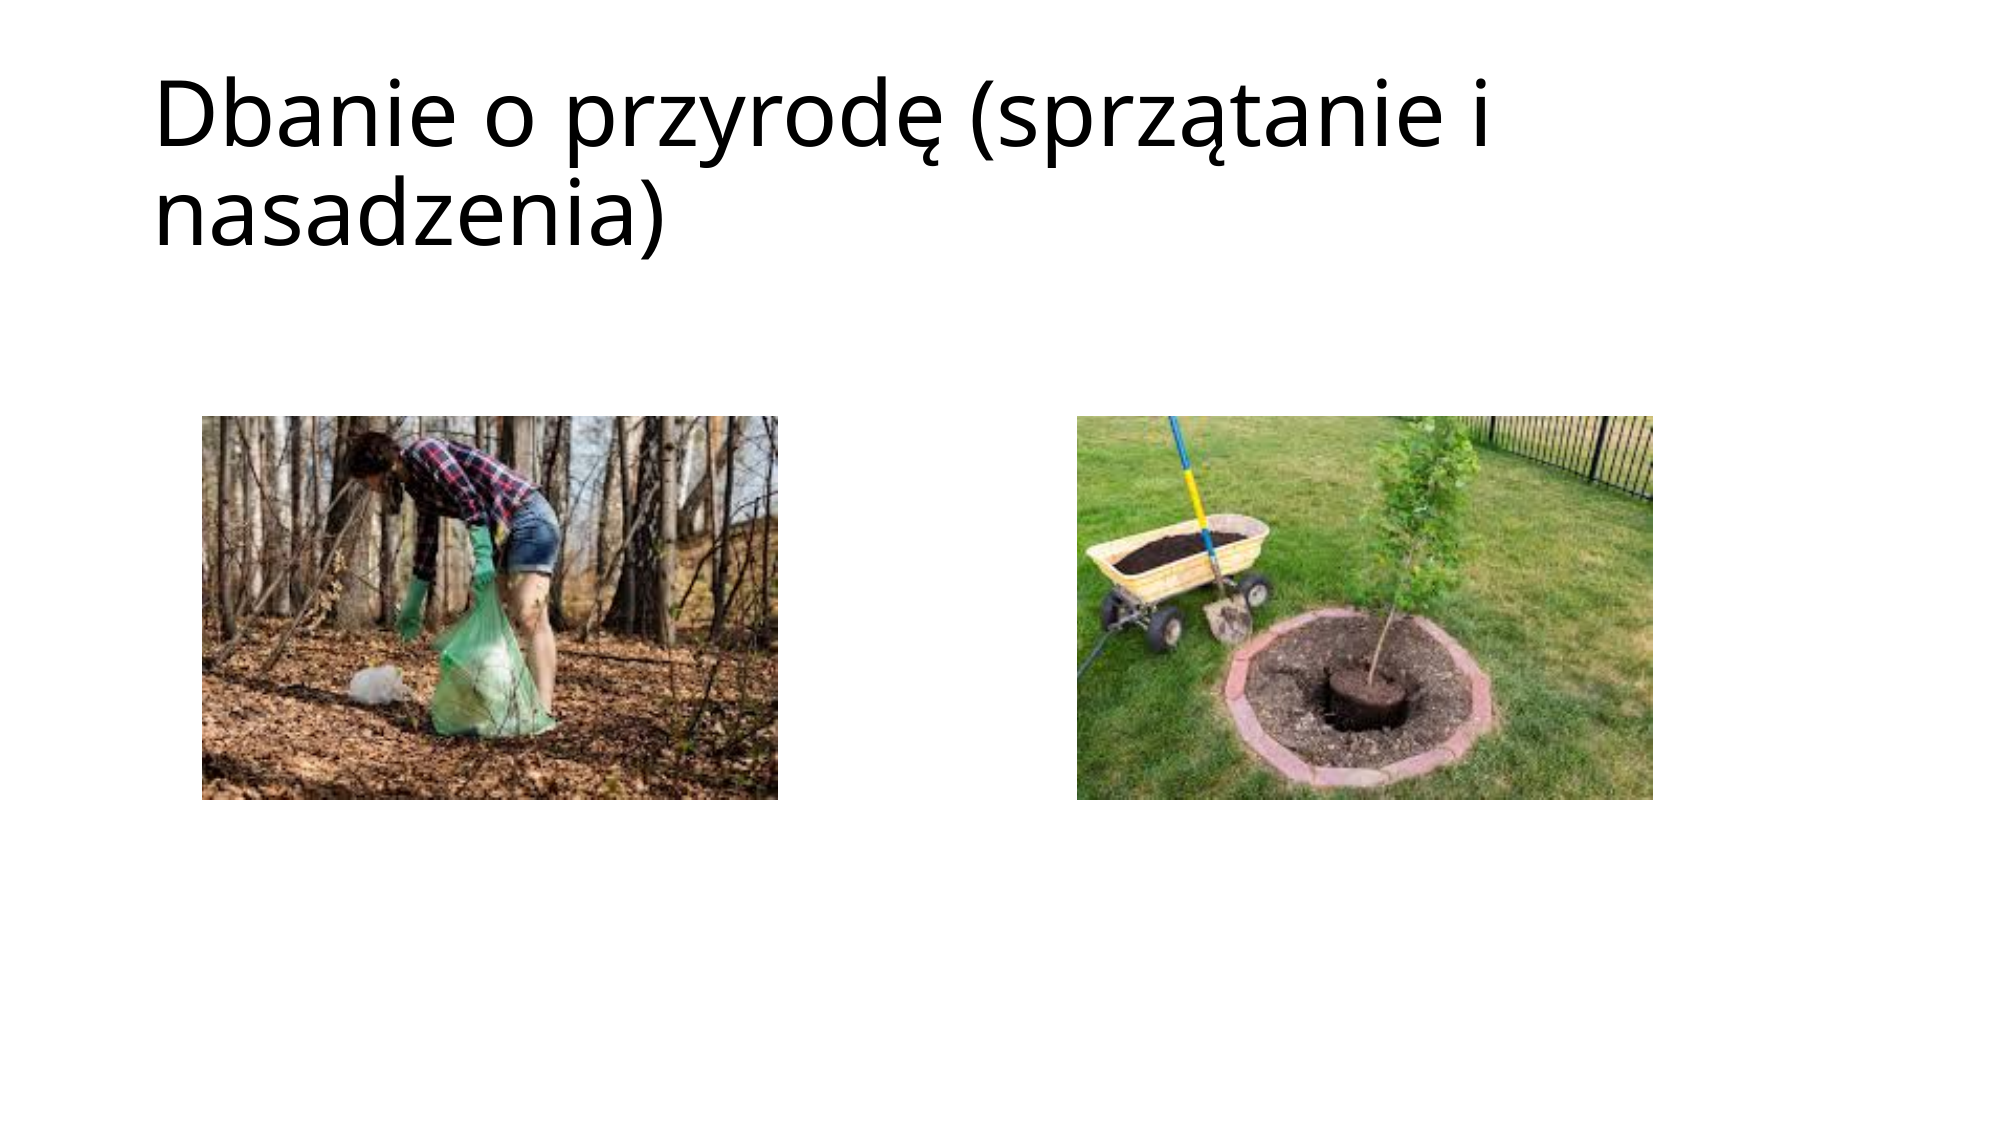

# Dbanie o przyrodę (sprzątanie i nasadzenia)